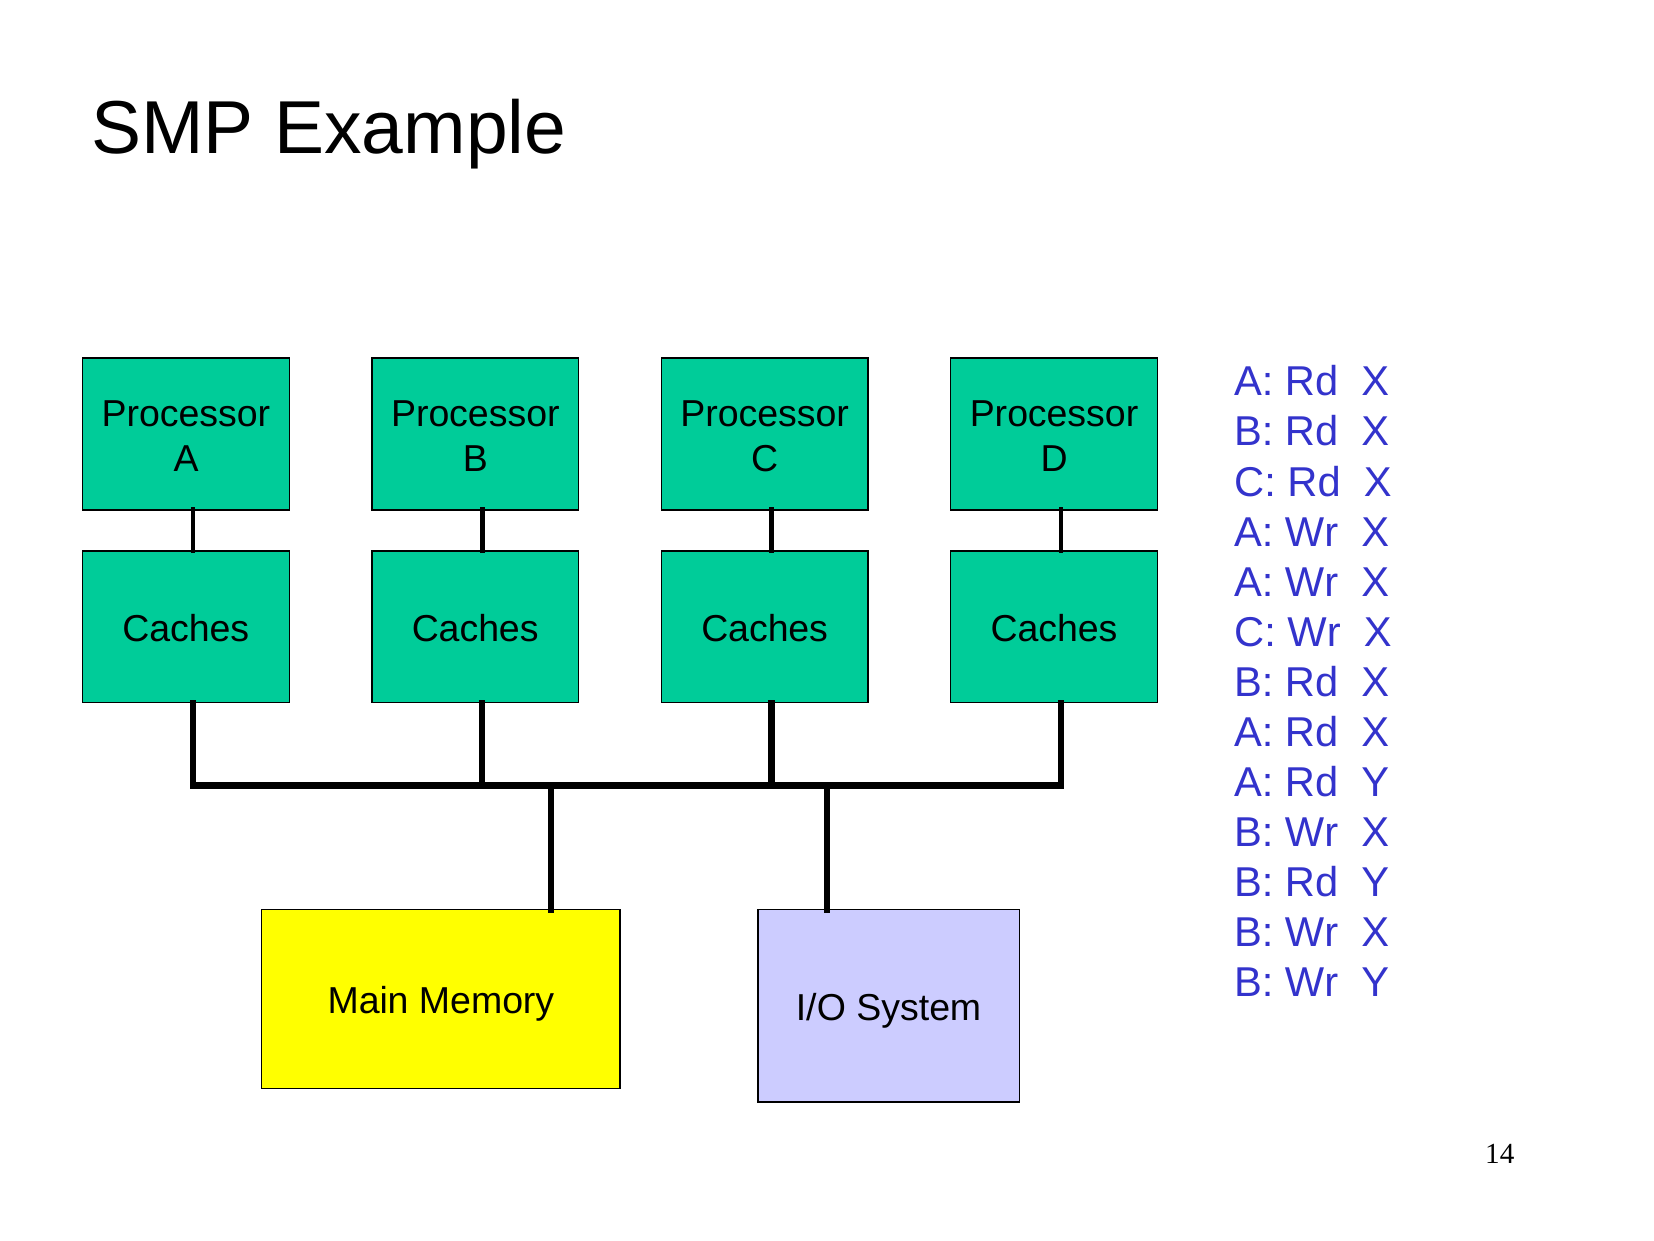

SMP Example
A: Rd X
B: Rd X
C: Rd X
A: Wr X
A: Wr X
C: Wr X
B: Rd X
A: Rd X
A: Rd Y
B: Wr X
B: Rd Y
B: Wr X
B: Wr Y
Processor
A
Processor
B
Processor
C
Processor
D
Caches
Caches
Caches
Caches
Main Memory
I/O System